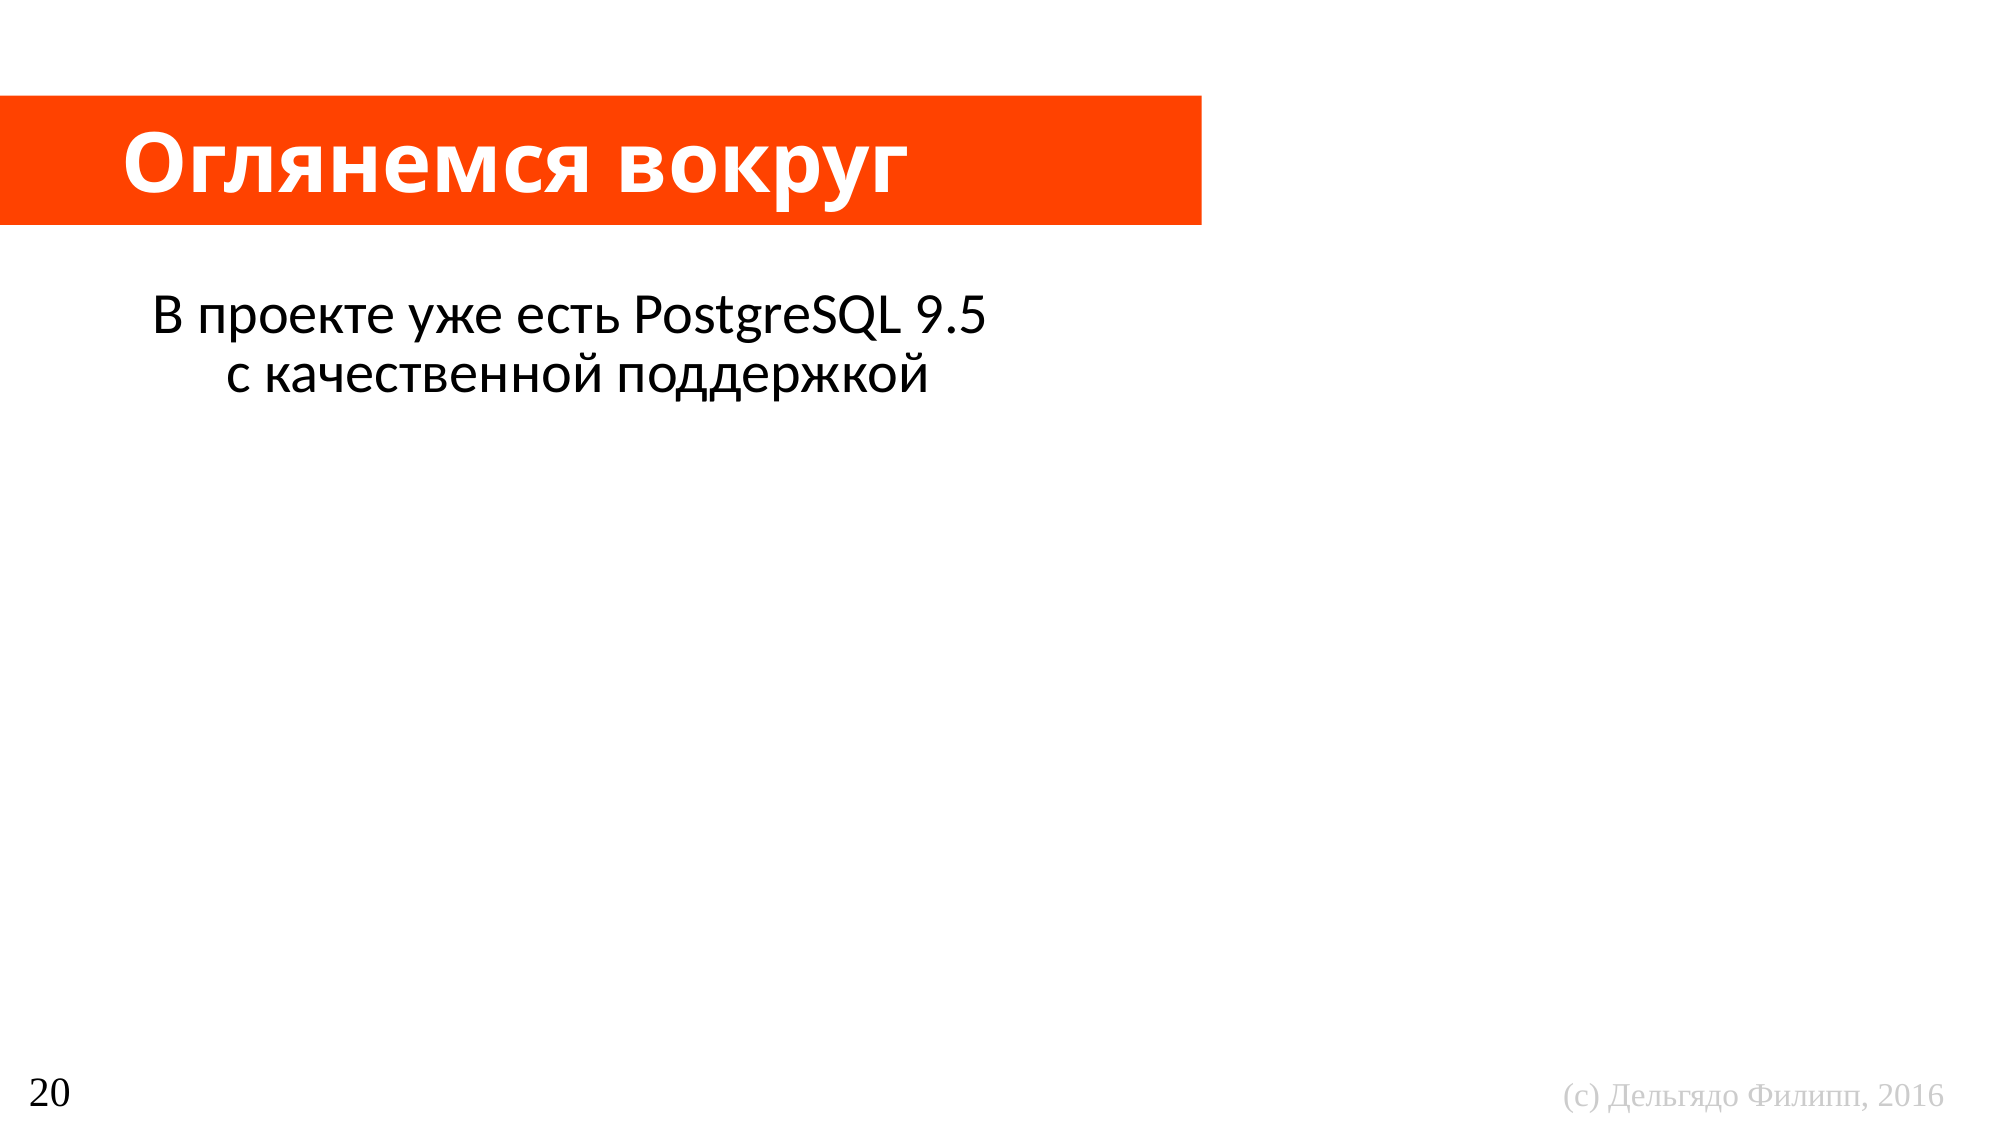

# Оглянемся вокруг
В проекте уже есть PostgreSQL 9.5
	с качественной поддержкой
20
(c) Дельгядо Филипп, 2016